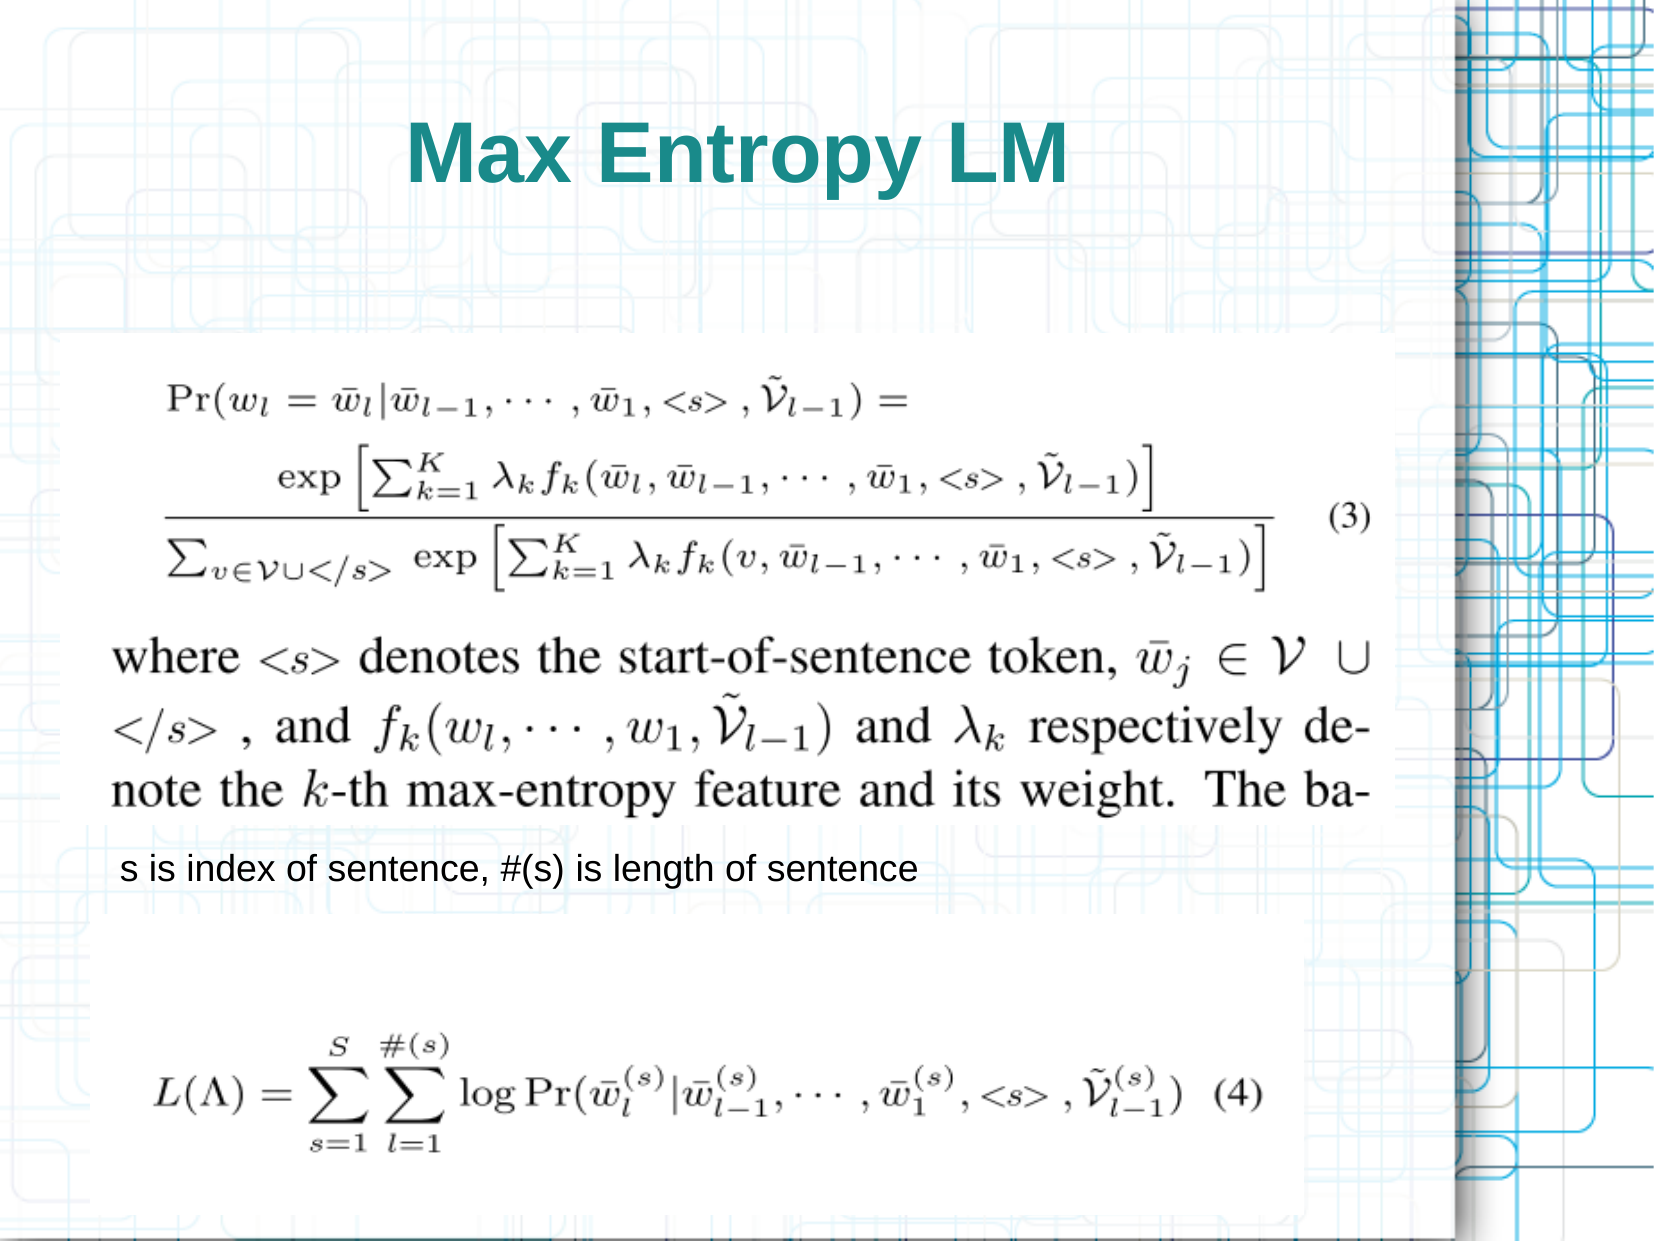

# Max Entropy LM
s is index of sentence, #(s) is length of sentence